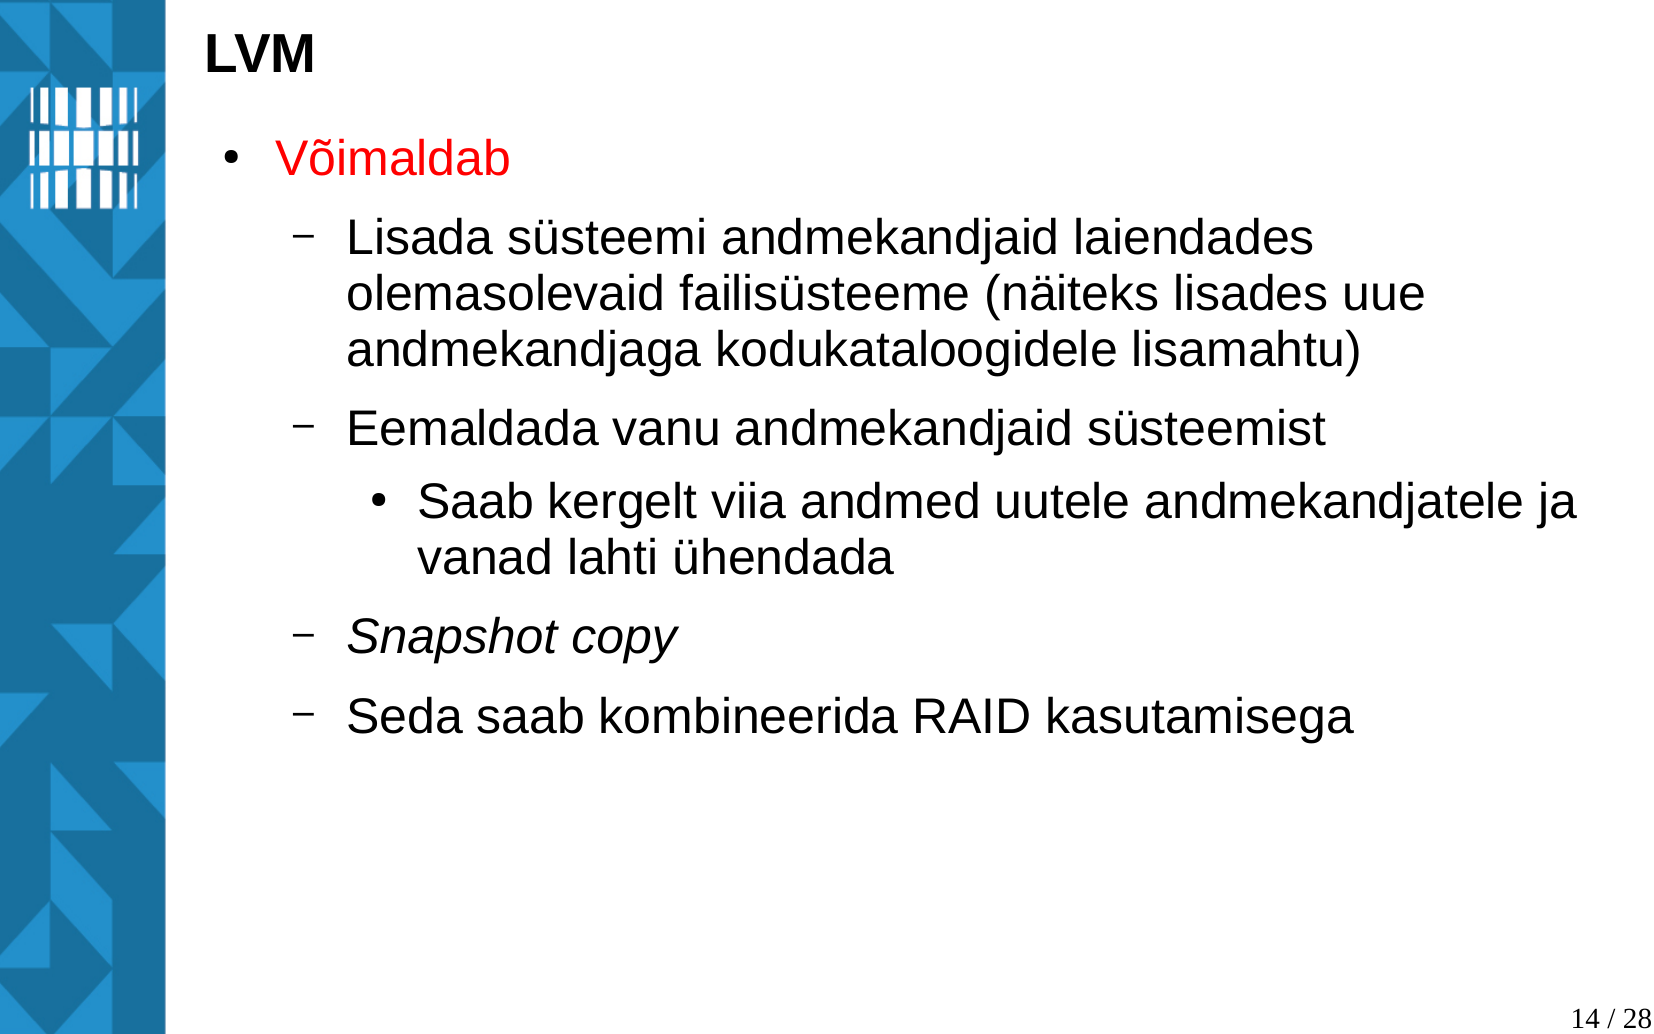

# LVM
Võimaldab
Lisada süsteemi andmekandjaid laiendades olemasolevaid failisüsteeme (näiteks lisades uue andmekandjaga kodukataloogidele lisamahtu)
Eemaldada vanu andmekandjaid süsteemist
Saab kergelt viia andmed uutele andmekandjatele ja vanad lahti ühendada
Snapshot copy
Seda saab kombineerida RAID kasutamisega
14